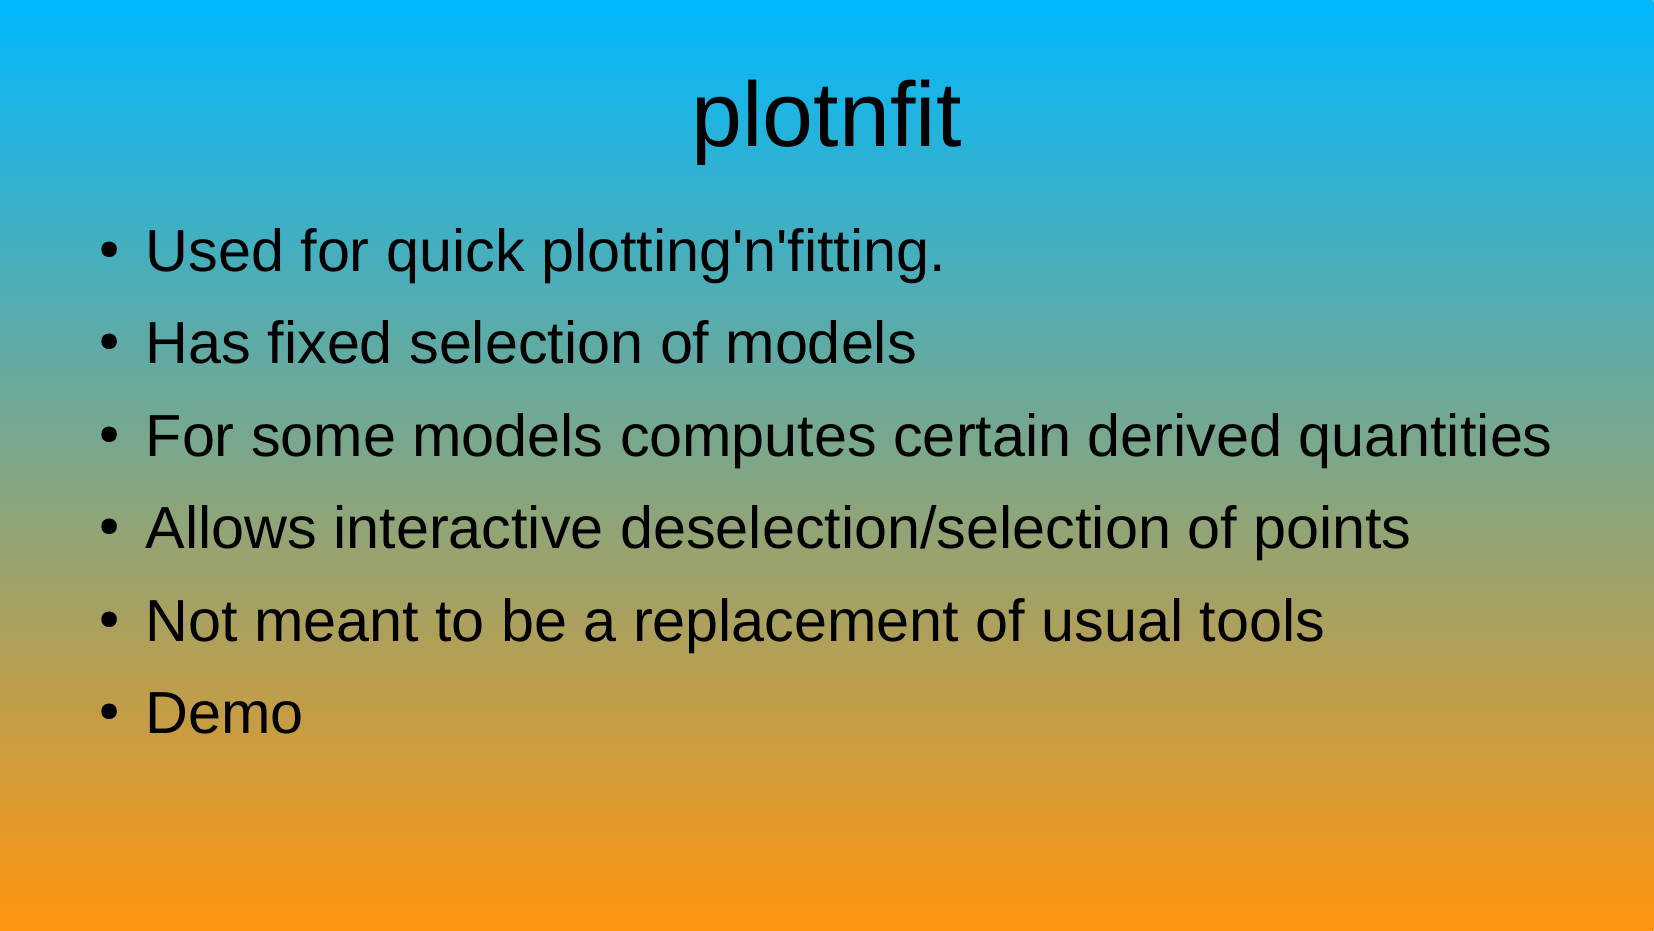

# plotnfit
Used for quick plotting'n'fitting.
Has fixed selection of models
For some models computes certain derived quantities
Allows interactive deselection/selection of points
Not meant to be a replacement of usual tools
Demo